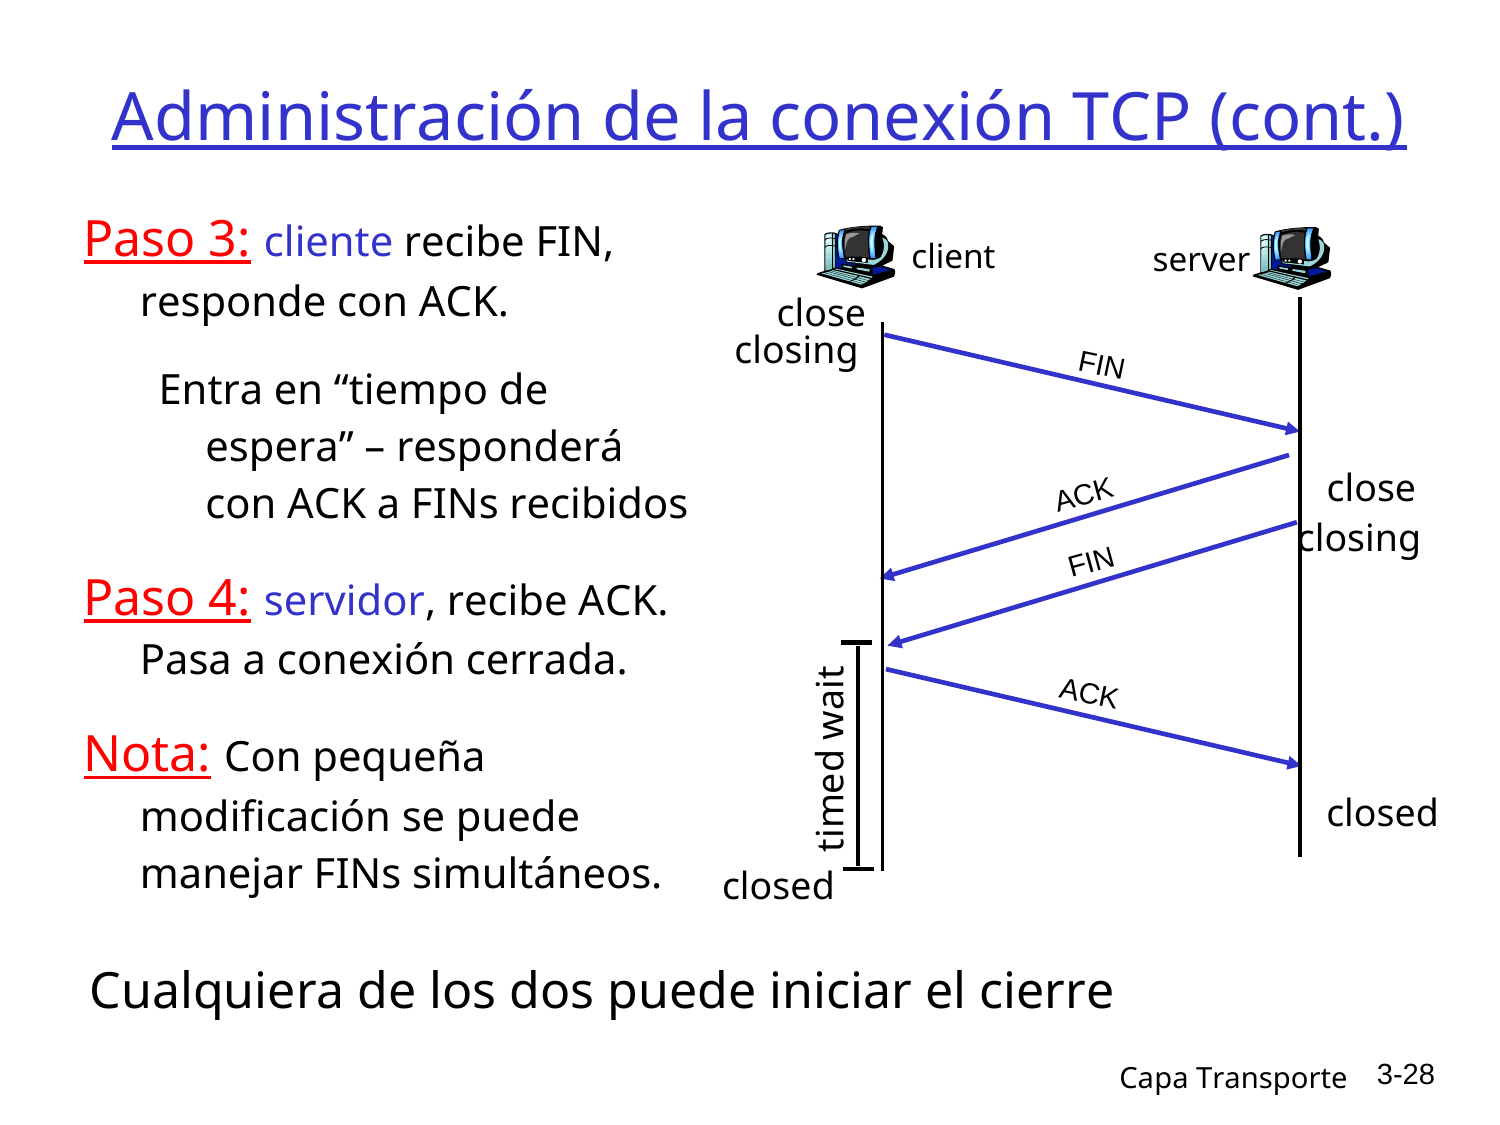

# Administración de la conexión TCP (cont.)
Paso 3: cliente recibe FIN, responde con ACK.
Entra en “tiempo de espera” – responderá con ACK a FINs recibidos
Paso 4: servidor, recibe ACK. Pasa a conexión cerrada.
Nota: Con pequeña modificación se puede manejar FINs simultáneos.
client
server
close
closing
FIN
close
ACK
closing
FIN
ACK
timed wait
closed
closed
Cualquiera de los dos puede iniciar el cierre
28